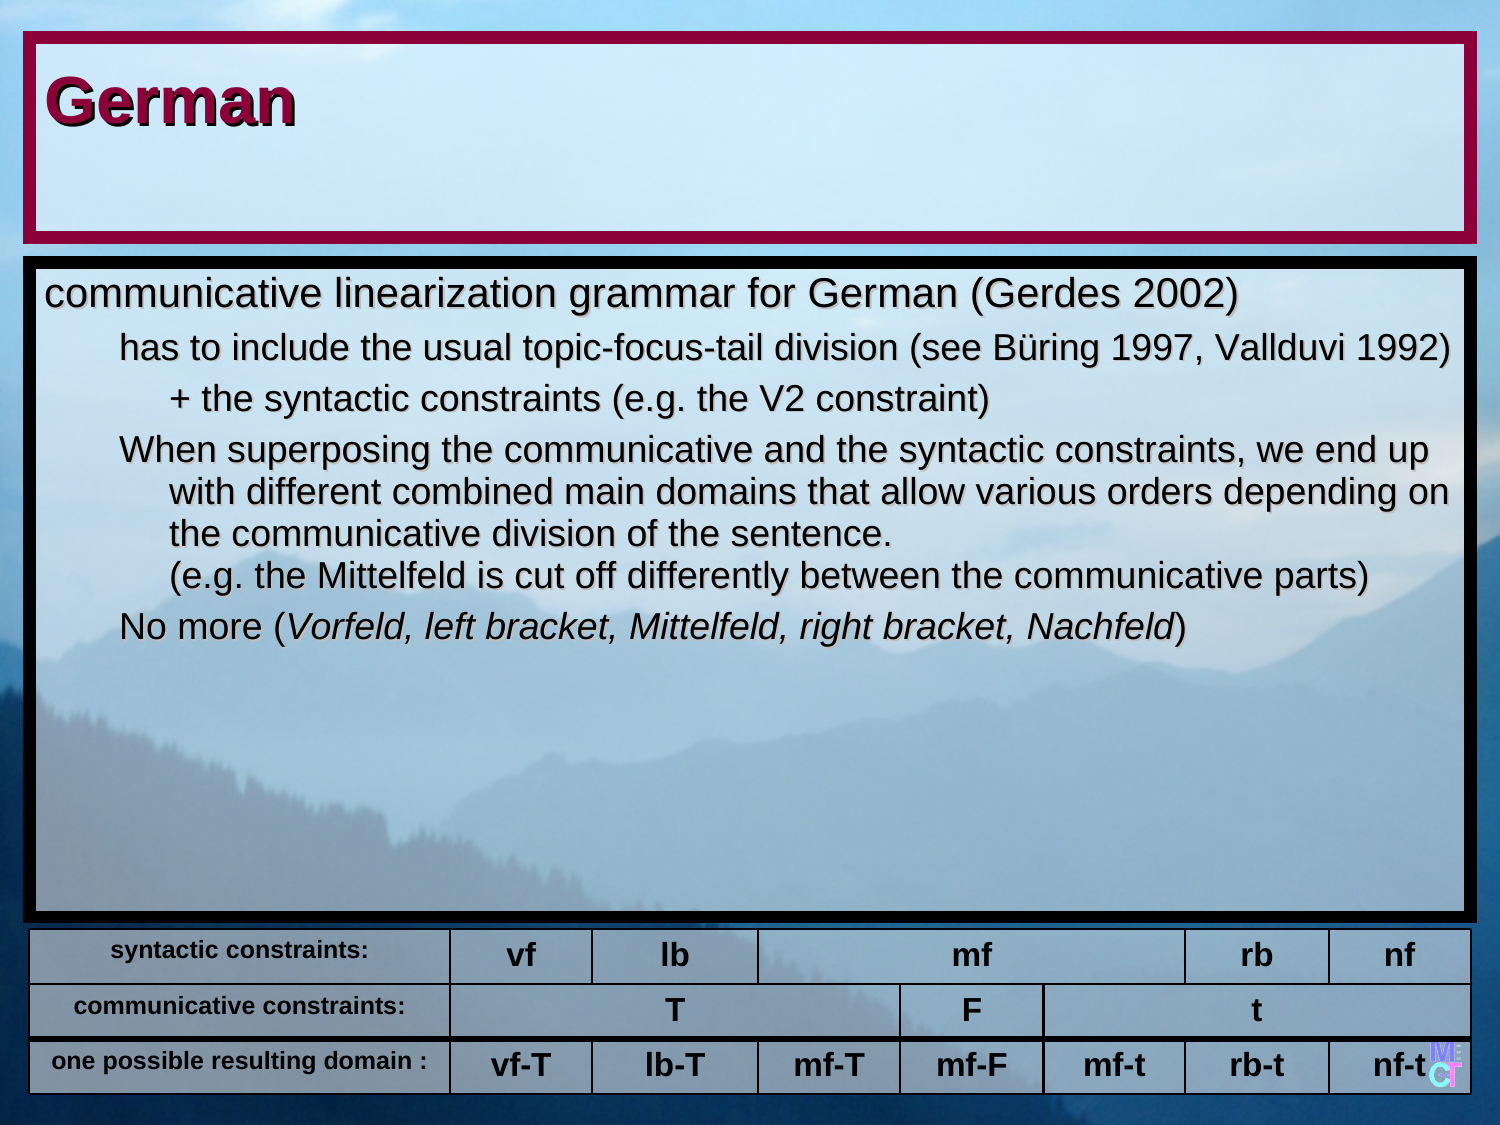

# German
communicative linearization grammar for German (Gerdes 2002)
has to include the usual topic-focus-tail division (see Büring 1997, Vallduvi 1992)
	+ the syntactic constraints (e.g. the V2 constraint)
When superposing the communicative and the syntactic constraints, we end up with different combined main domains that allow various orders depending on the communicative division of the sentence.
(e.g. the Mittelfeld is cut off differently between the communicative parts)
No more (Vorfeld, left bracket, Mittelfeld, right bracket, Nachfeld)
syntactic constraints:
vf
lb
mf
rb
nf
communicative constraints:
T
F
t
one possible resulting domain :
vf-T
lb-T
mf-T
mf-F
mf-t
rb-t
nf-t